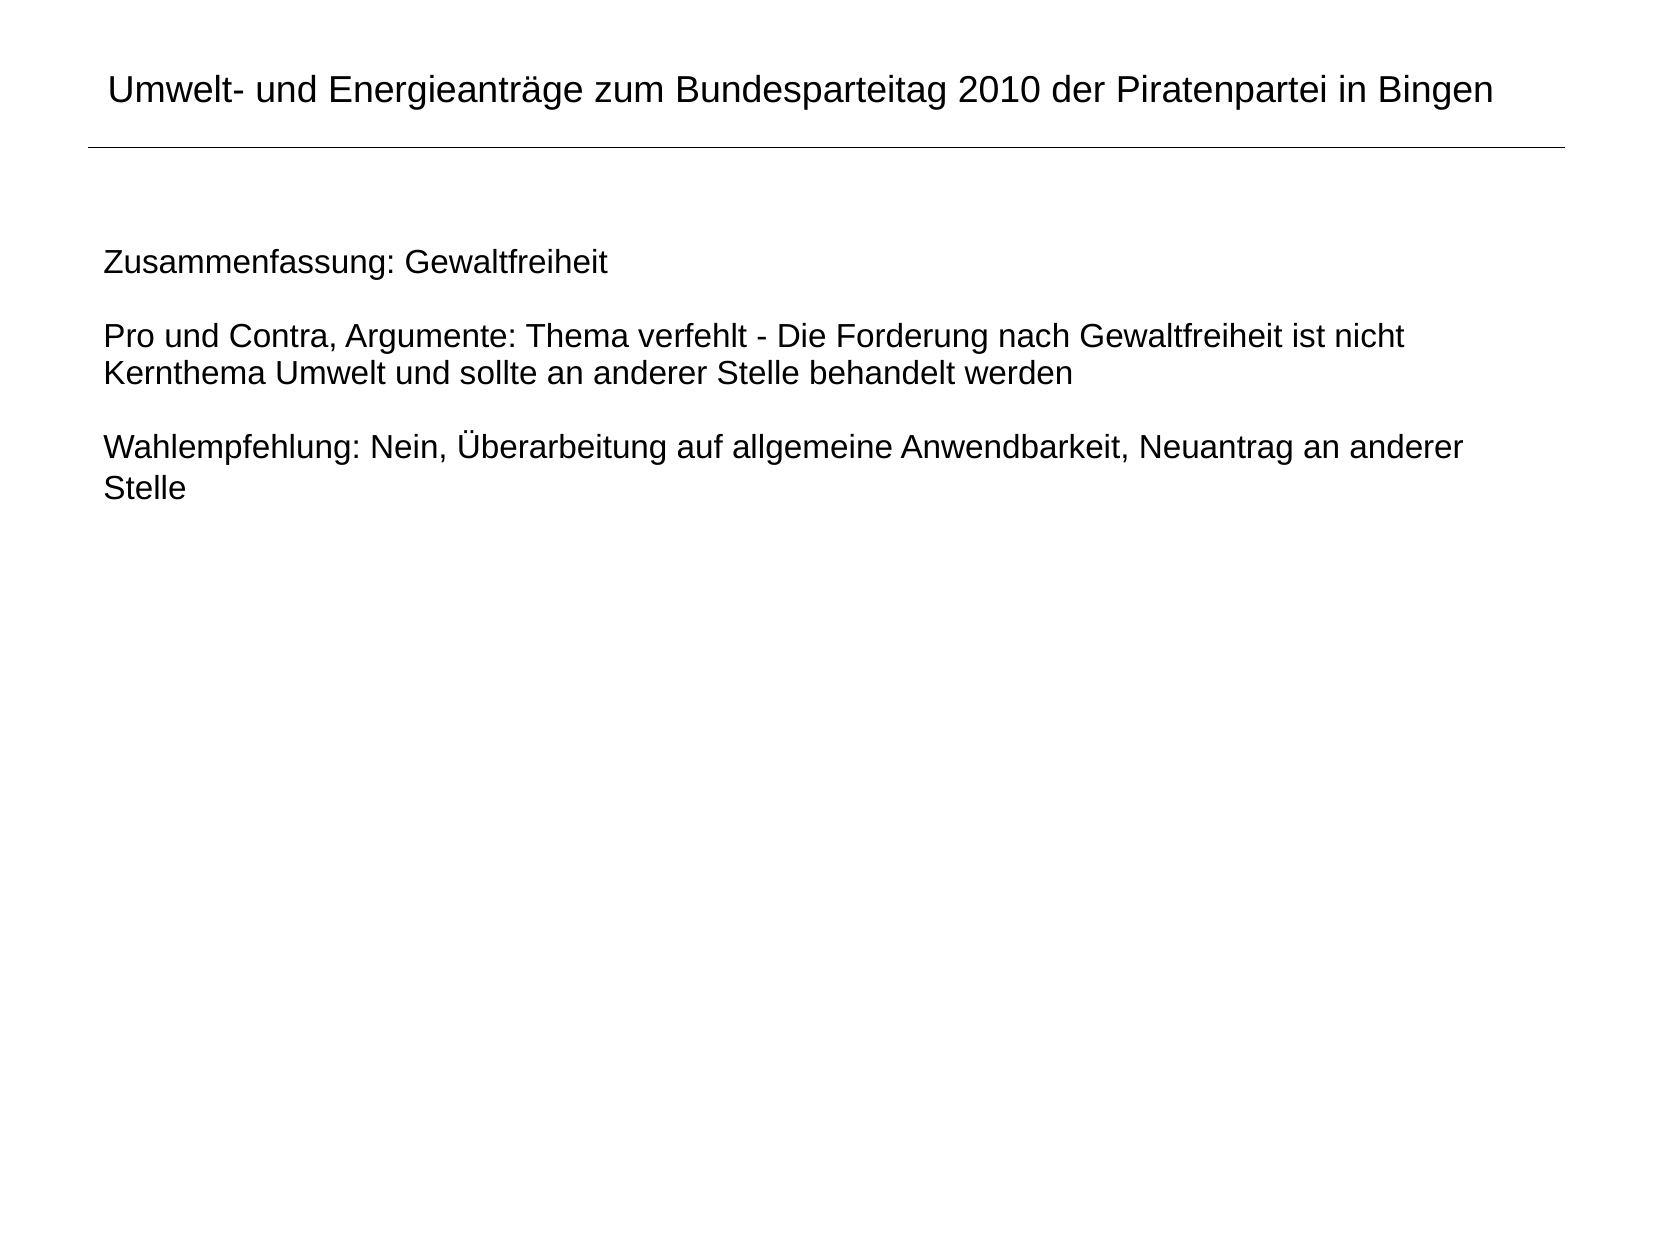

Zusammenfassung: Gewaltfreiheit
Pro und Contra, Argumente: Thema verfehlt - Die Forderung nach Gewaltfreiheit ist nicht Kernthema Umwelt und sollte an anderer Stelle behandelt werden
Wahlempfehlung: Nein, Überarbeitung auf allgemeine Anwendbarkeit, Neuantrag an anderer Stelle